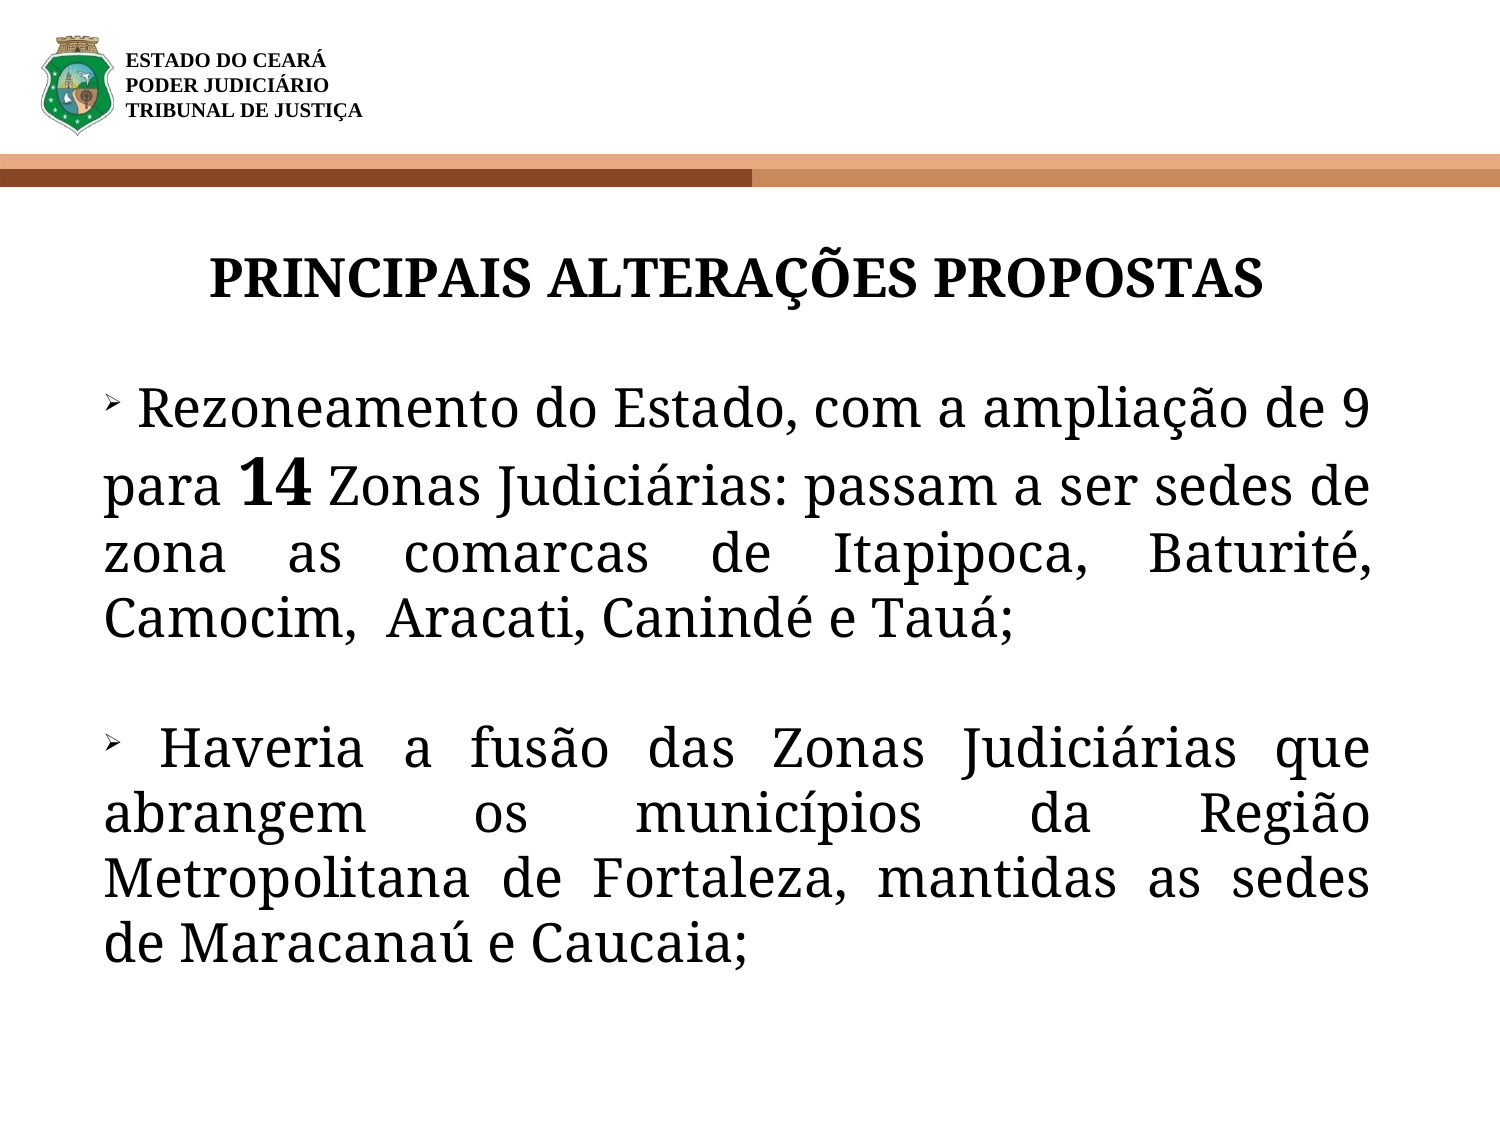

PRINCIPAIS ALTERAÇÕES PROPOSTAS
 Rezoneamento do Estado, com a ampliação de 9 para 14 Zonas Judiciárias: passam a ser sedes de zona as comarcas de Itapipoca, Baturité, Camocim, Aracati, Canindé e Tauá;
 Haveria a fusão das Zonas Judiciárias que abrangem os municípios da Região Metropolitana de Fortaleza, mantidas as sedes de Maracanaú e Caucaia;